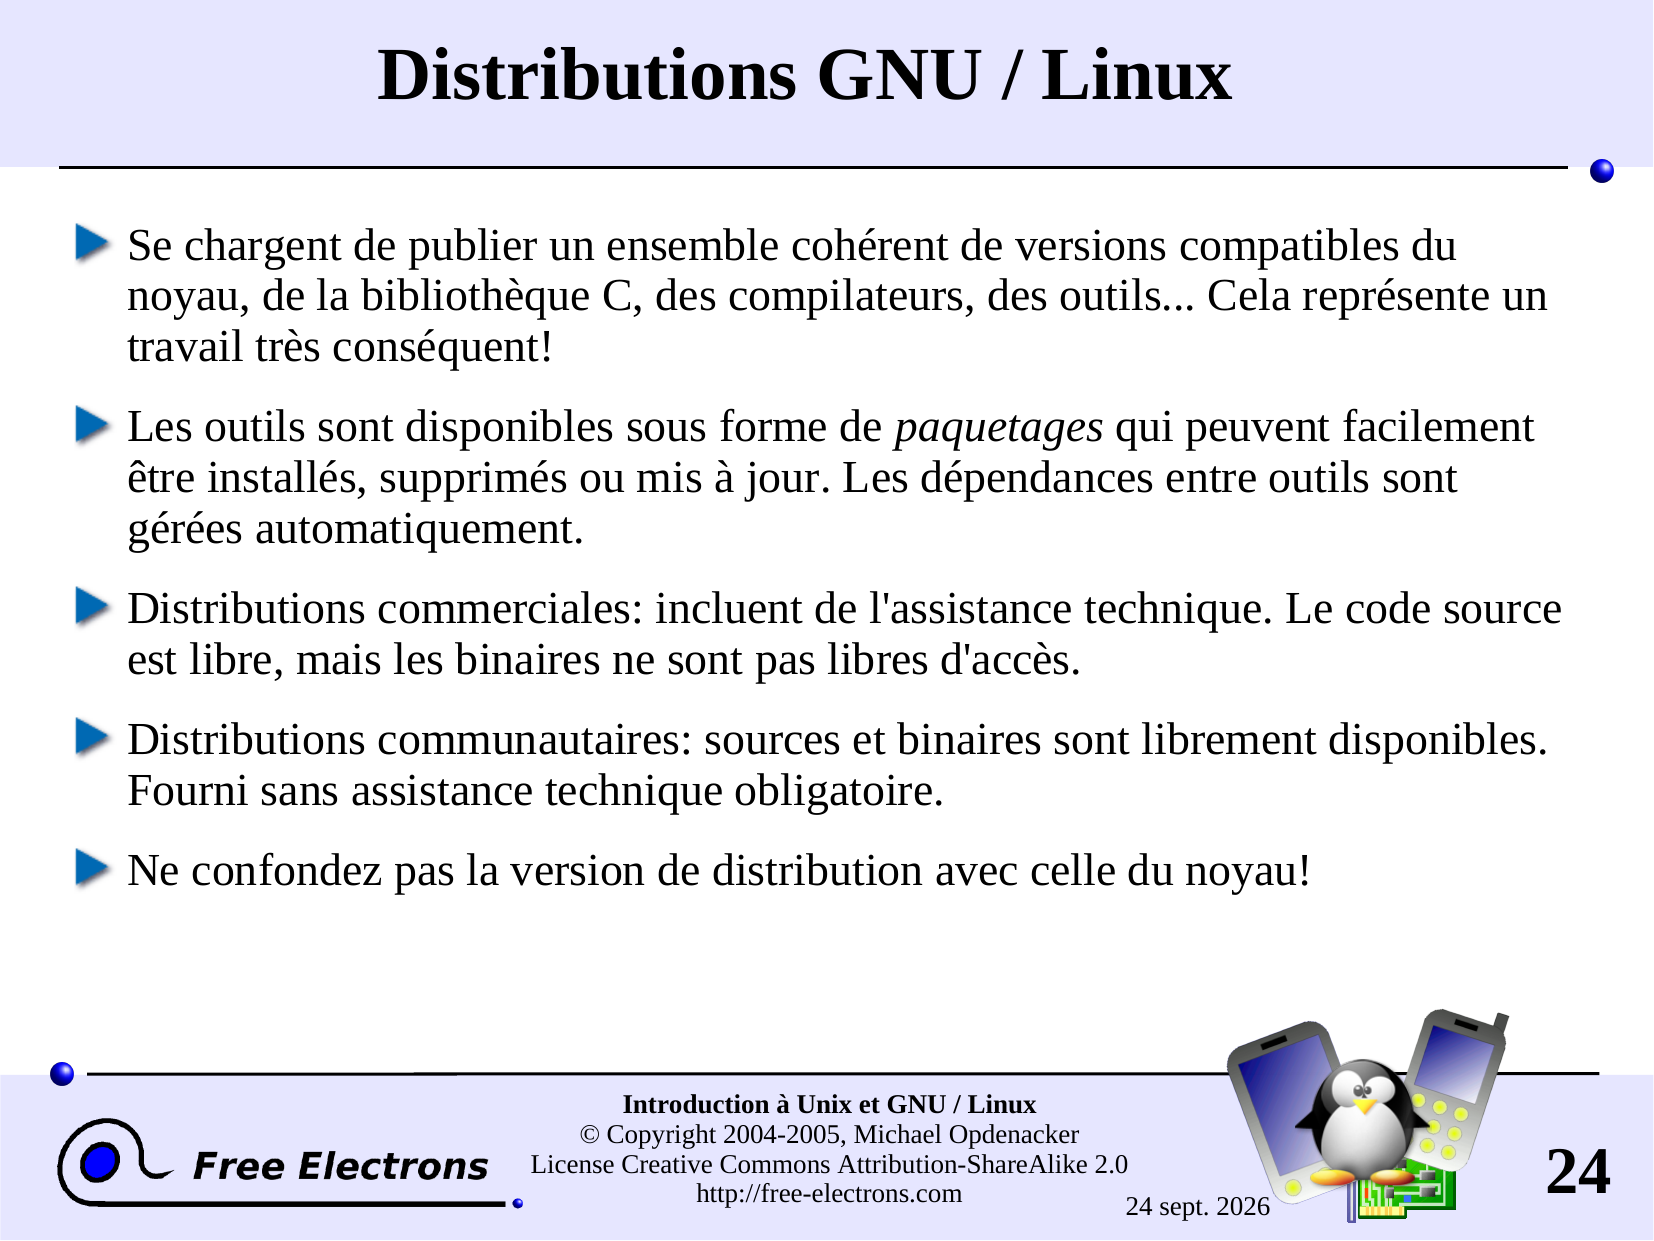

# Distributions GNU / Linux
Se chargent de publier un ensemble cohérent de versions compatibles du noyau, de la bibliothèque C, des compilateurs, des outils... Cela représente un travail très conséquent!
Les outils sont disponibles sous forme de paquetages qui peuvent facilement être installés, supprimés ou mis à jour. Les dépendances entre outils sont gérées automatiquement.
Distributions commerciales: incluent de l'assistance technique. Le code source est libre, mais les binaires ne sont pas libres d'accès.
Distributions communautaires: sources et binaires sont librement disponibles. Fourni sans assistance technique obligatoire.
Ne confondez pas la version de distribution avec celle du noyau!